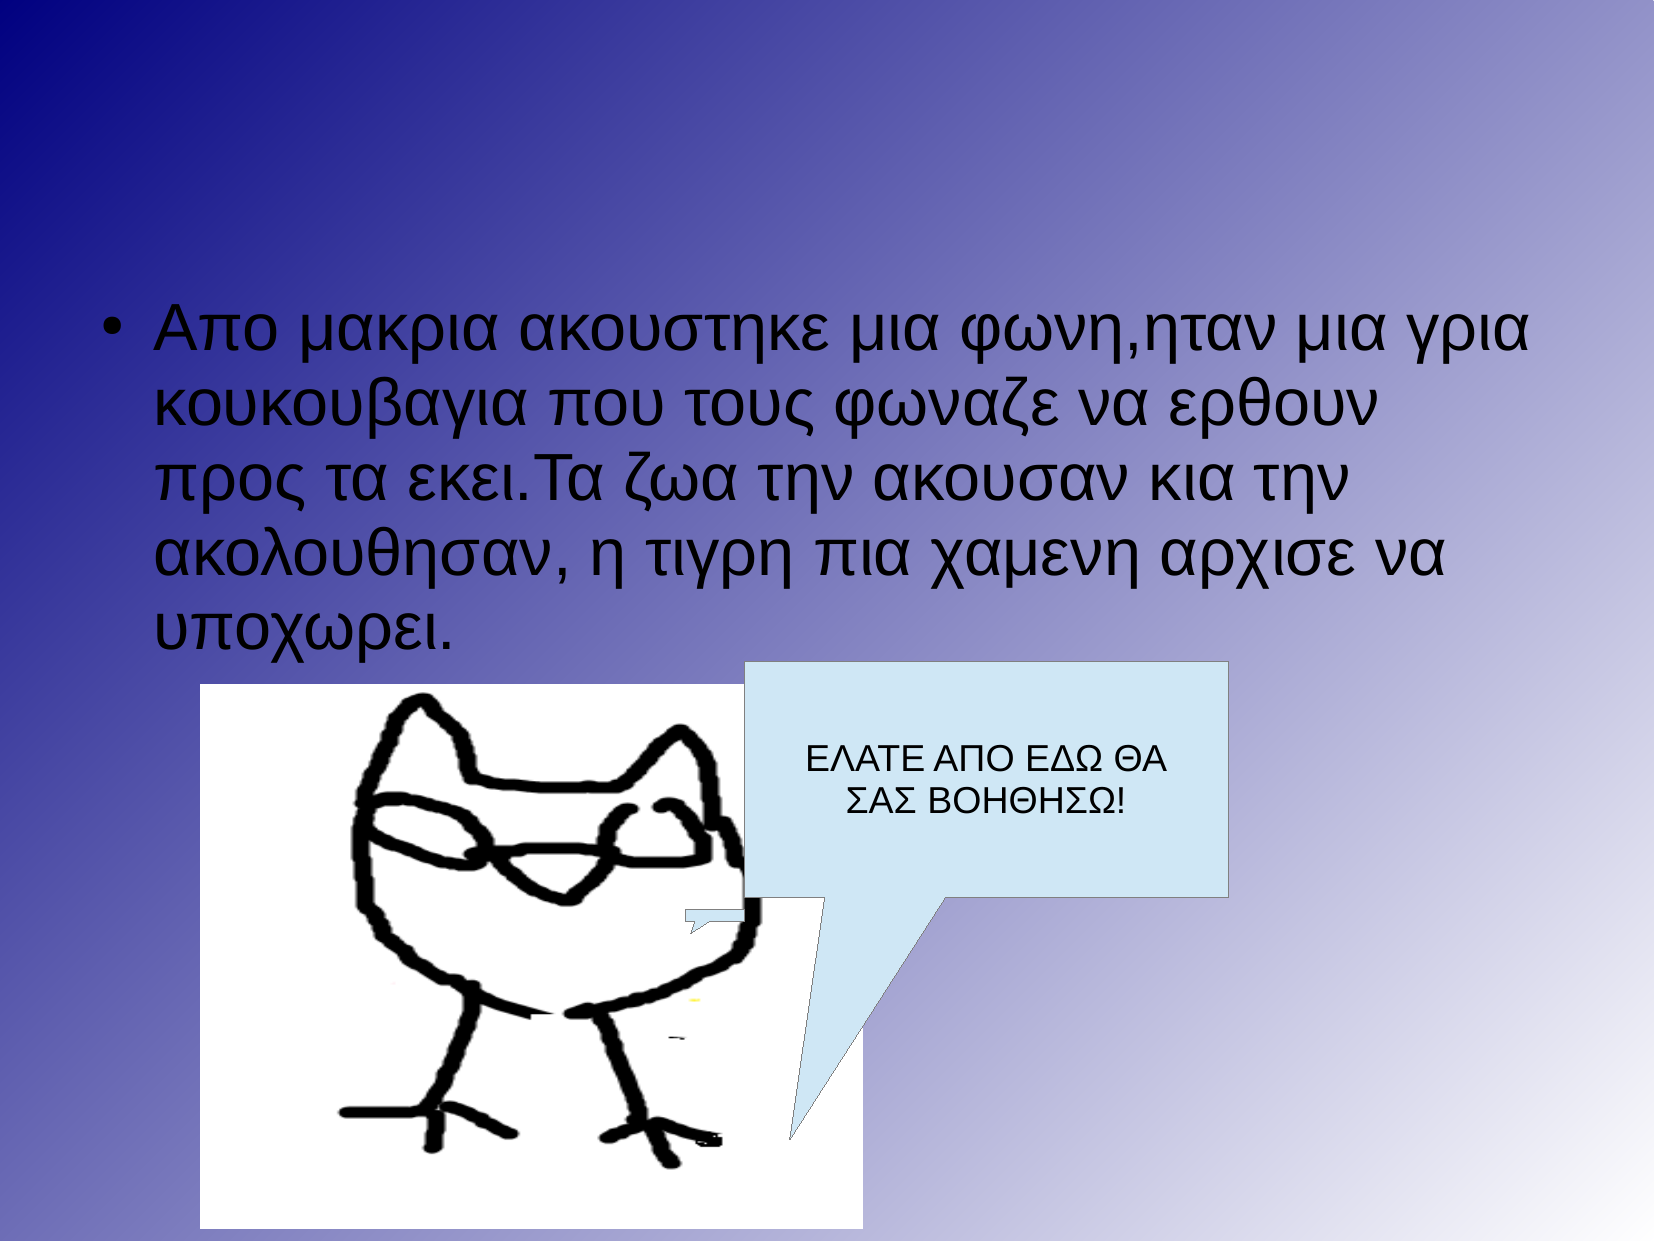

#
Απο μακρια ακουστηκε μια φωνη,ηταν μια γρια κουκουβαγια που τους φωναζε να ερθουν προς τα εκει.Τα ζωα την ακουσαν κια την ακολουθησαν, η τιγρη πια χαμενη αρχισε να υποχωρει.
ΕΛΑΤΕ ΑΠΟ ΕΔΩ ΘΑ
ΣΑΣ ΒΟΗΘΗΣΩ!